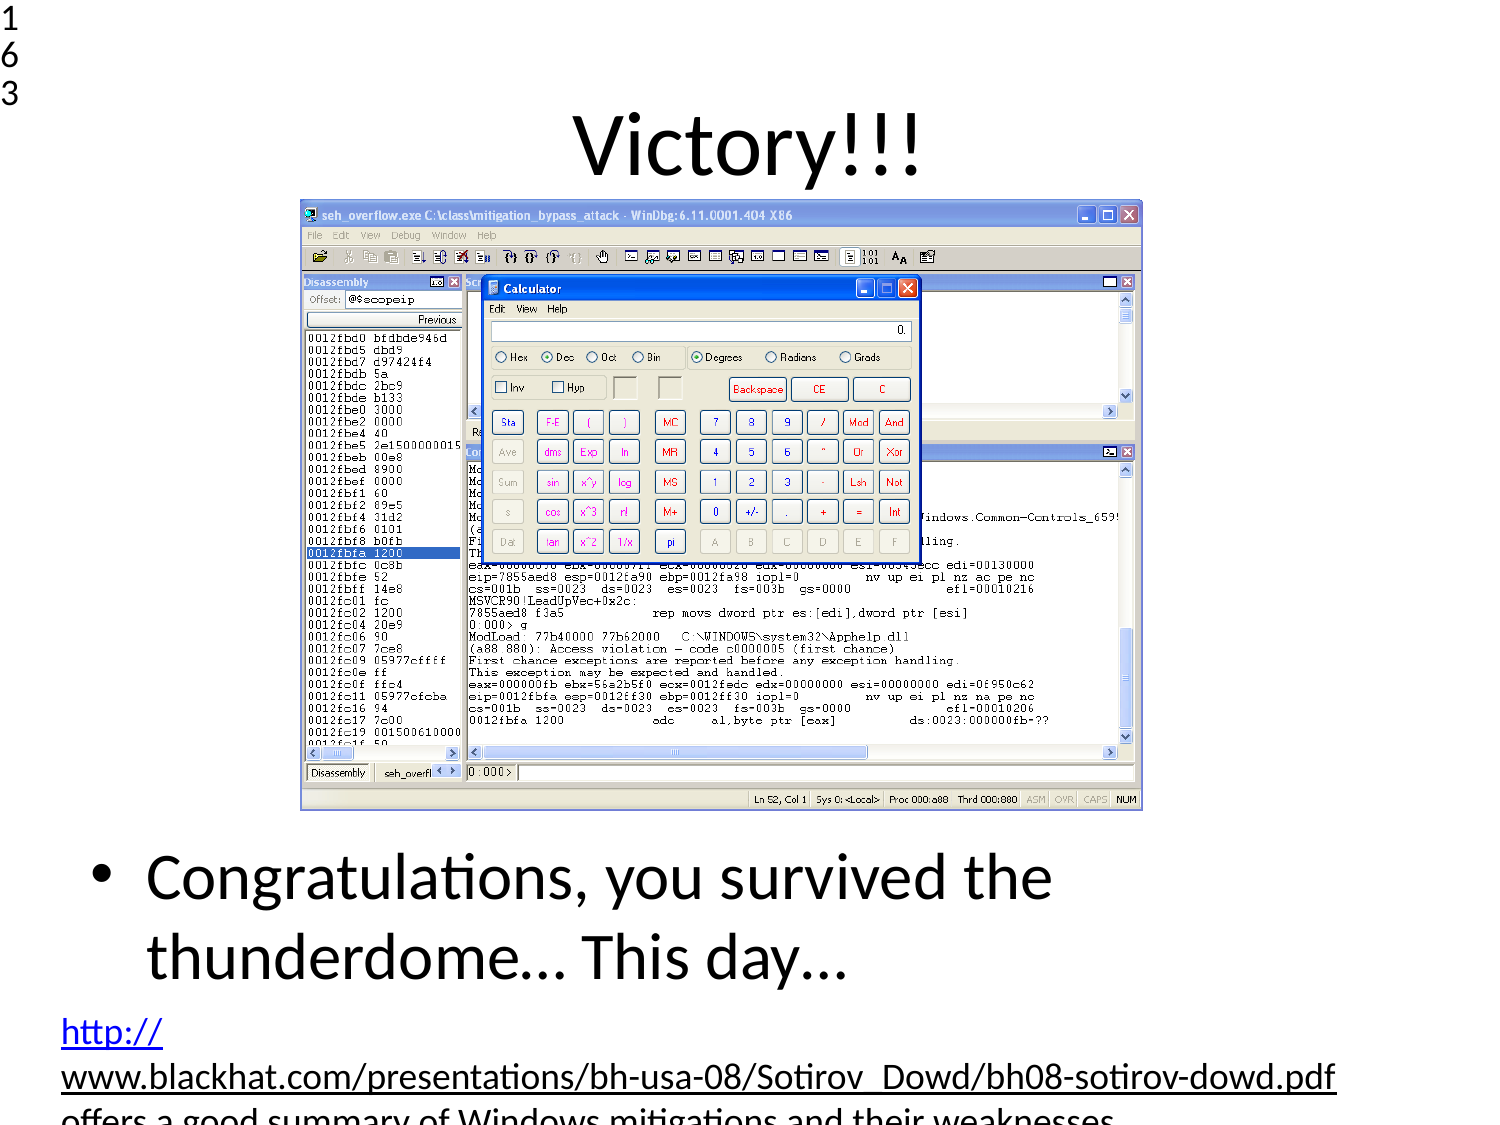

# Victory!!!
Congratulations, you survived the thunderdome… This day…
http://www.blackhat.com/presentations/bh-usa-08/Sotirov_Dowd/bh08-sotirov-dowd.pdf offers a good summary of Windows mitigations and their weaknesses.